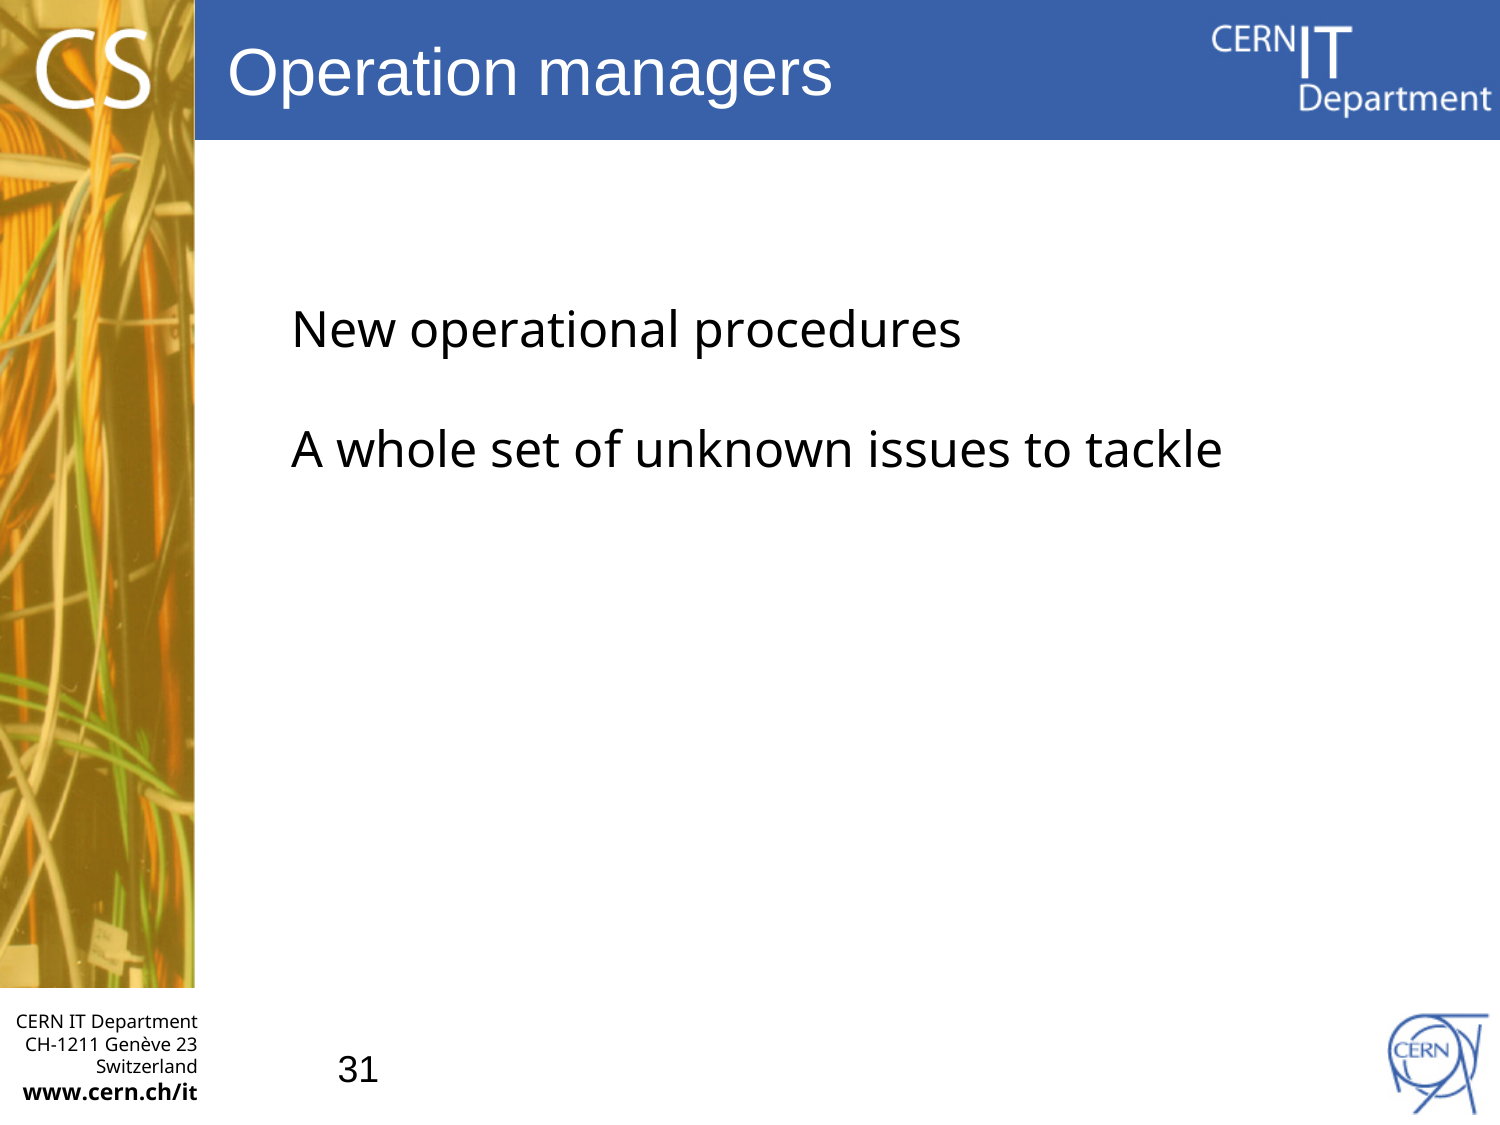

# Operation managers
New operational procedures
A whole set of unknown issues to tackle